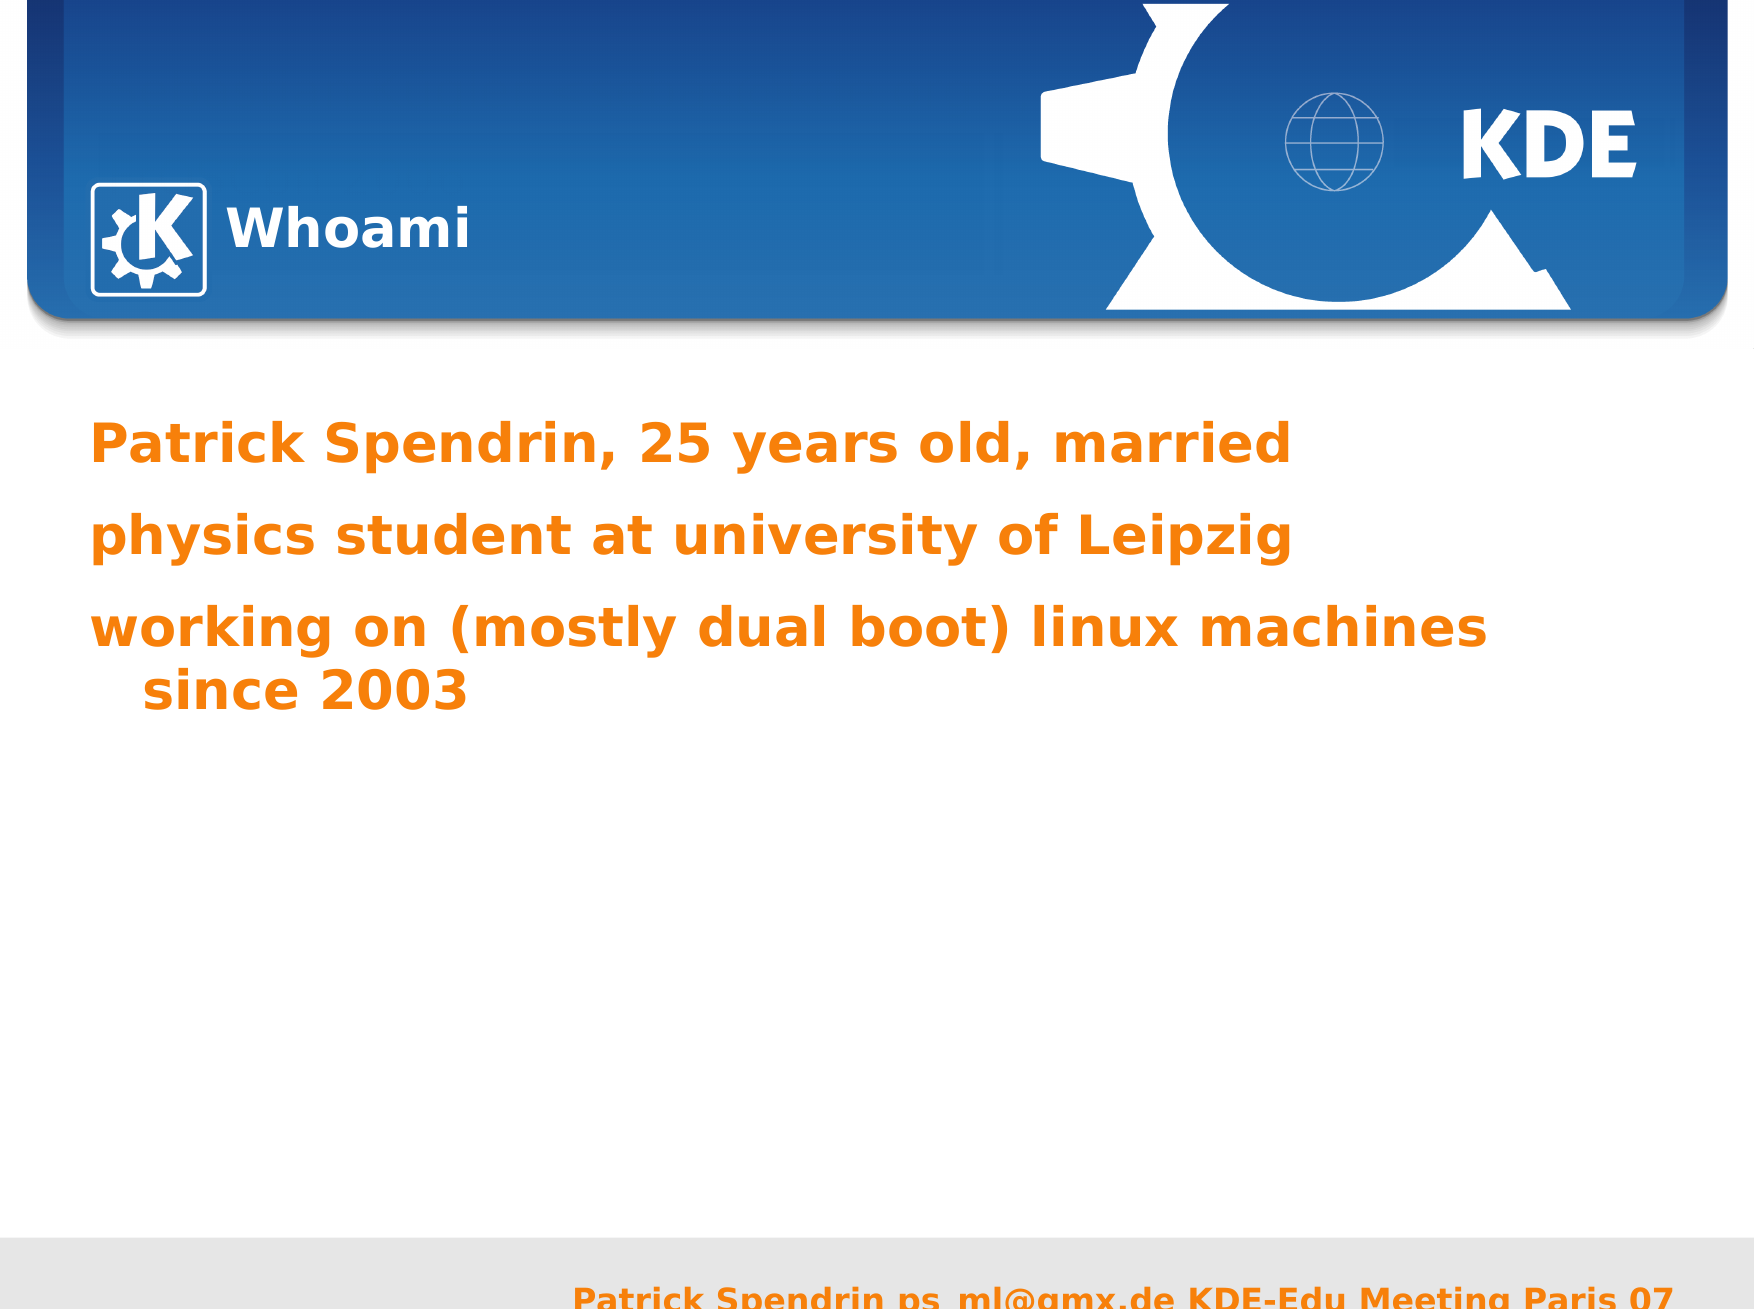

# Whoami
Patrick Spendrin, 25 years old, married
physics student at university of Leipzig
working on (mostly dual boot) linux machines since 2003